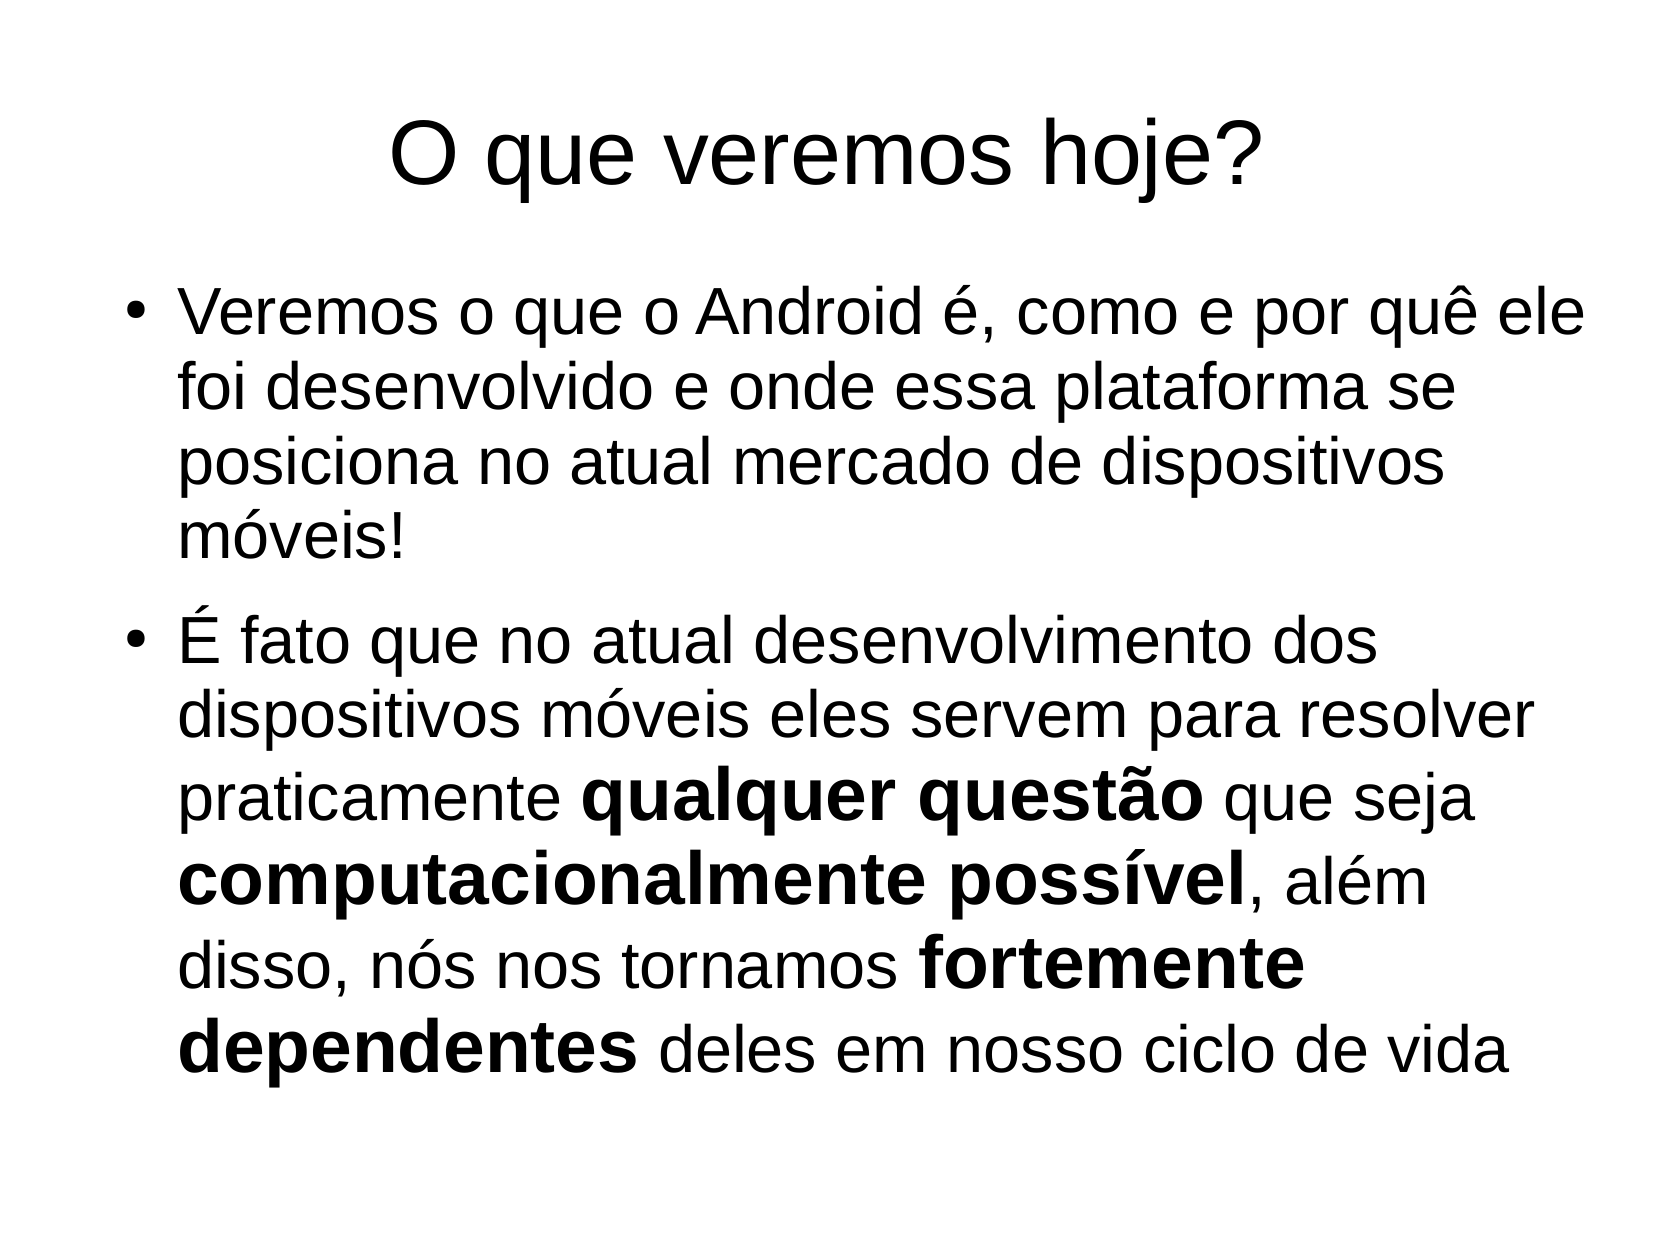

# O que veremos hoje?
Veremos o que o Android é, como e por quê ele foi desenvolvido e onde essa plataforma se posiciona no atual mercado de dispositivos móveis!
É fato que no atual desenvolvimento dos dispositivos móveis eles servem para resolver praticamente qualquer questão que seja computacionalmente possível, além disso, nós nos tornamos fortemente dependentes deles em nosso ciclo de vida